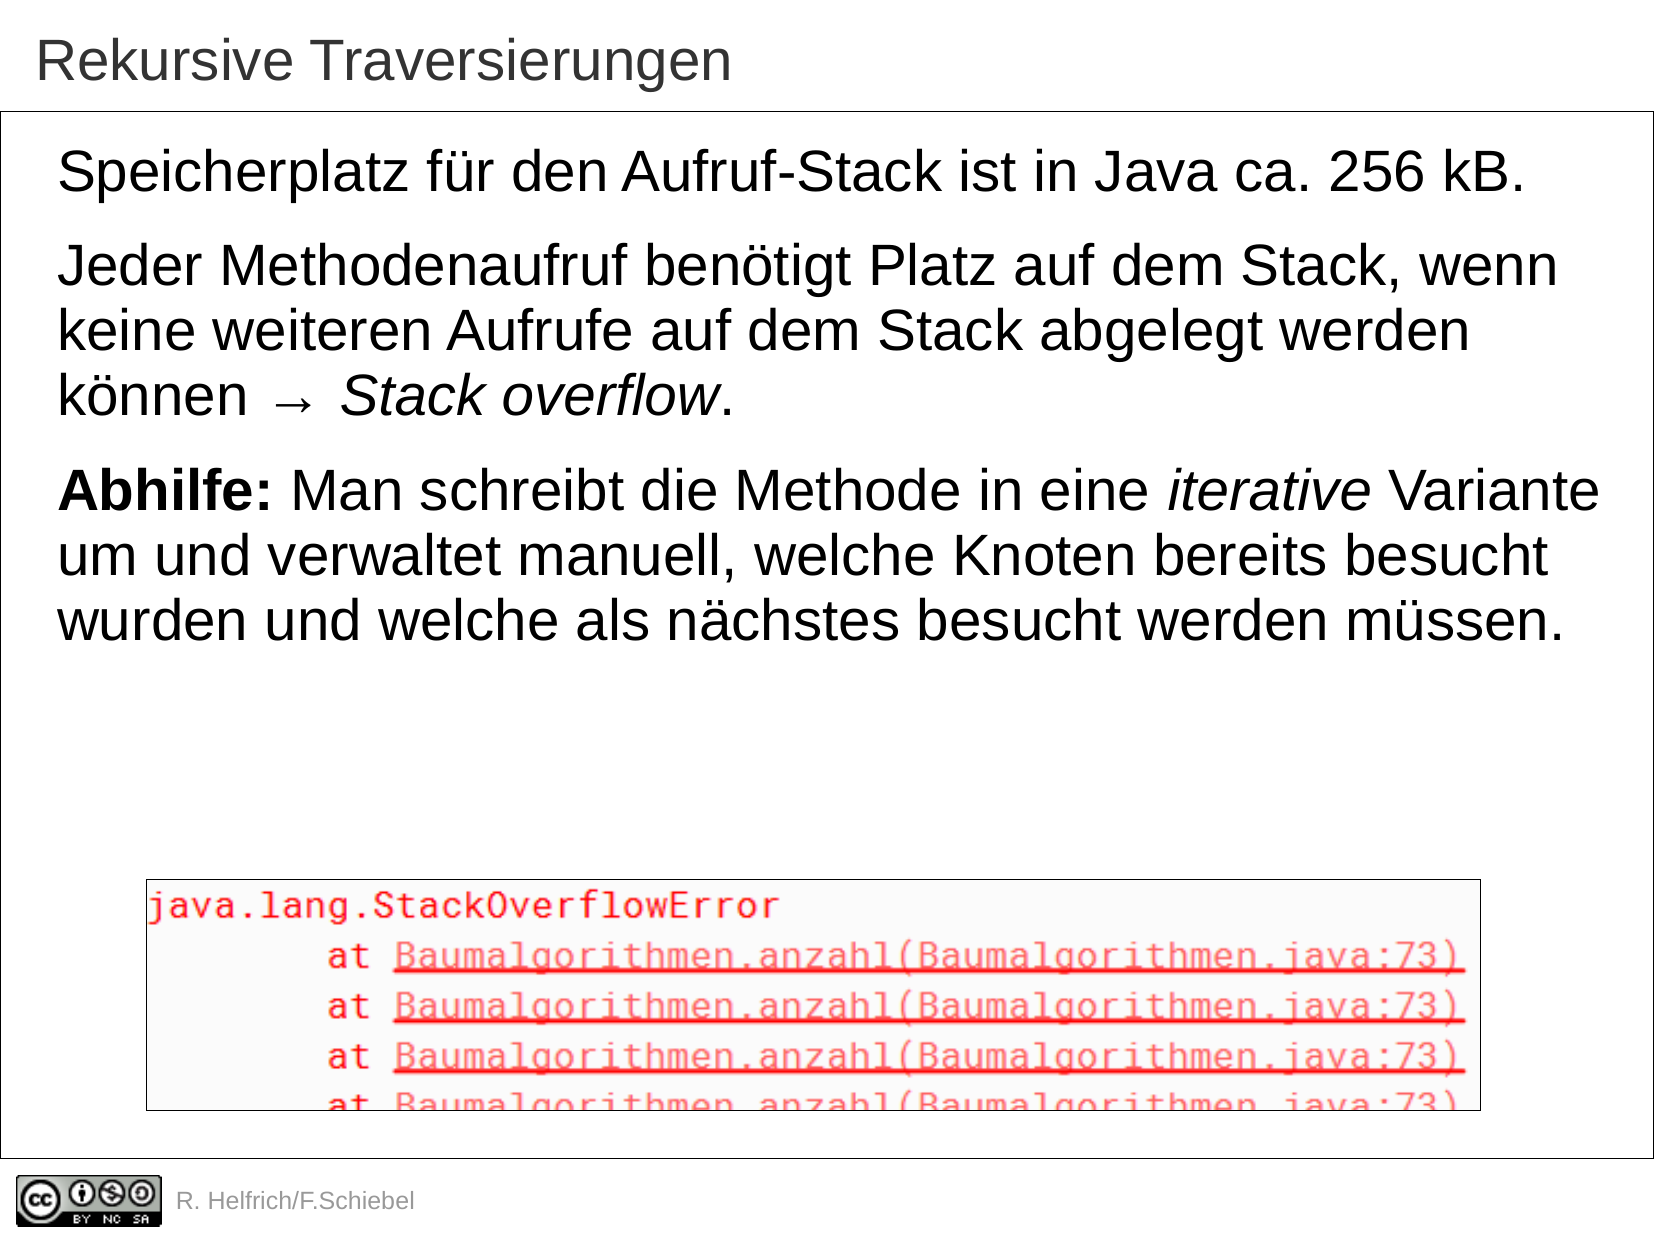

# Rekursive Traversierungen
Speicherplatz für den Aufruf-Stack ist in Java ca. 256 kB.
Jeder Methodenaufruf benötigt Platz auf dem Stack, wenn keine weiteren Aufrufe auf dem Stack abgelegt werden können → Stack overflow.
Abhilfe: Man schreibt die Methode in eine iterative Variante um und verwaltet manuell, welche Knoten bereits besucht wurden und welche als nächstes besucht werden müssen.